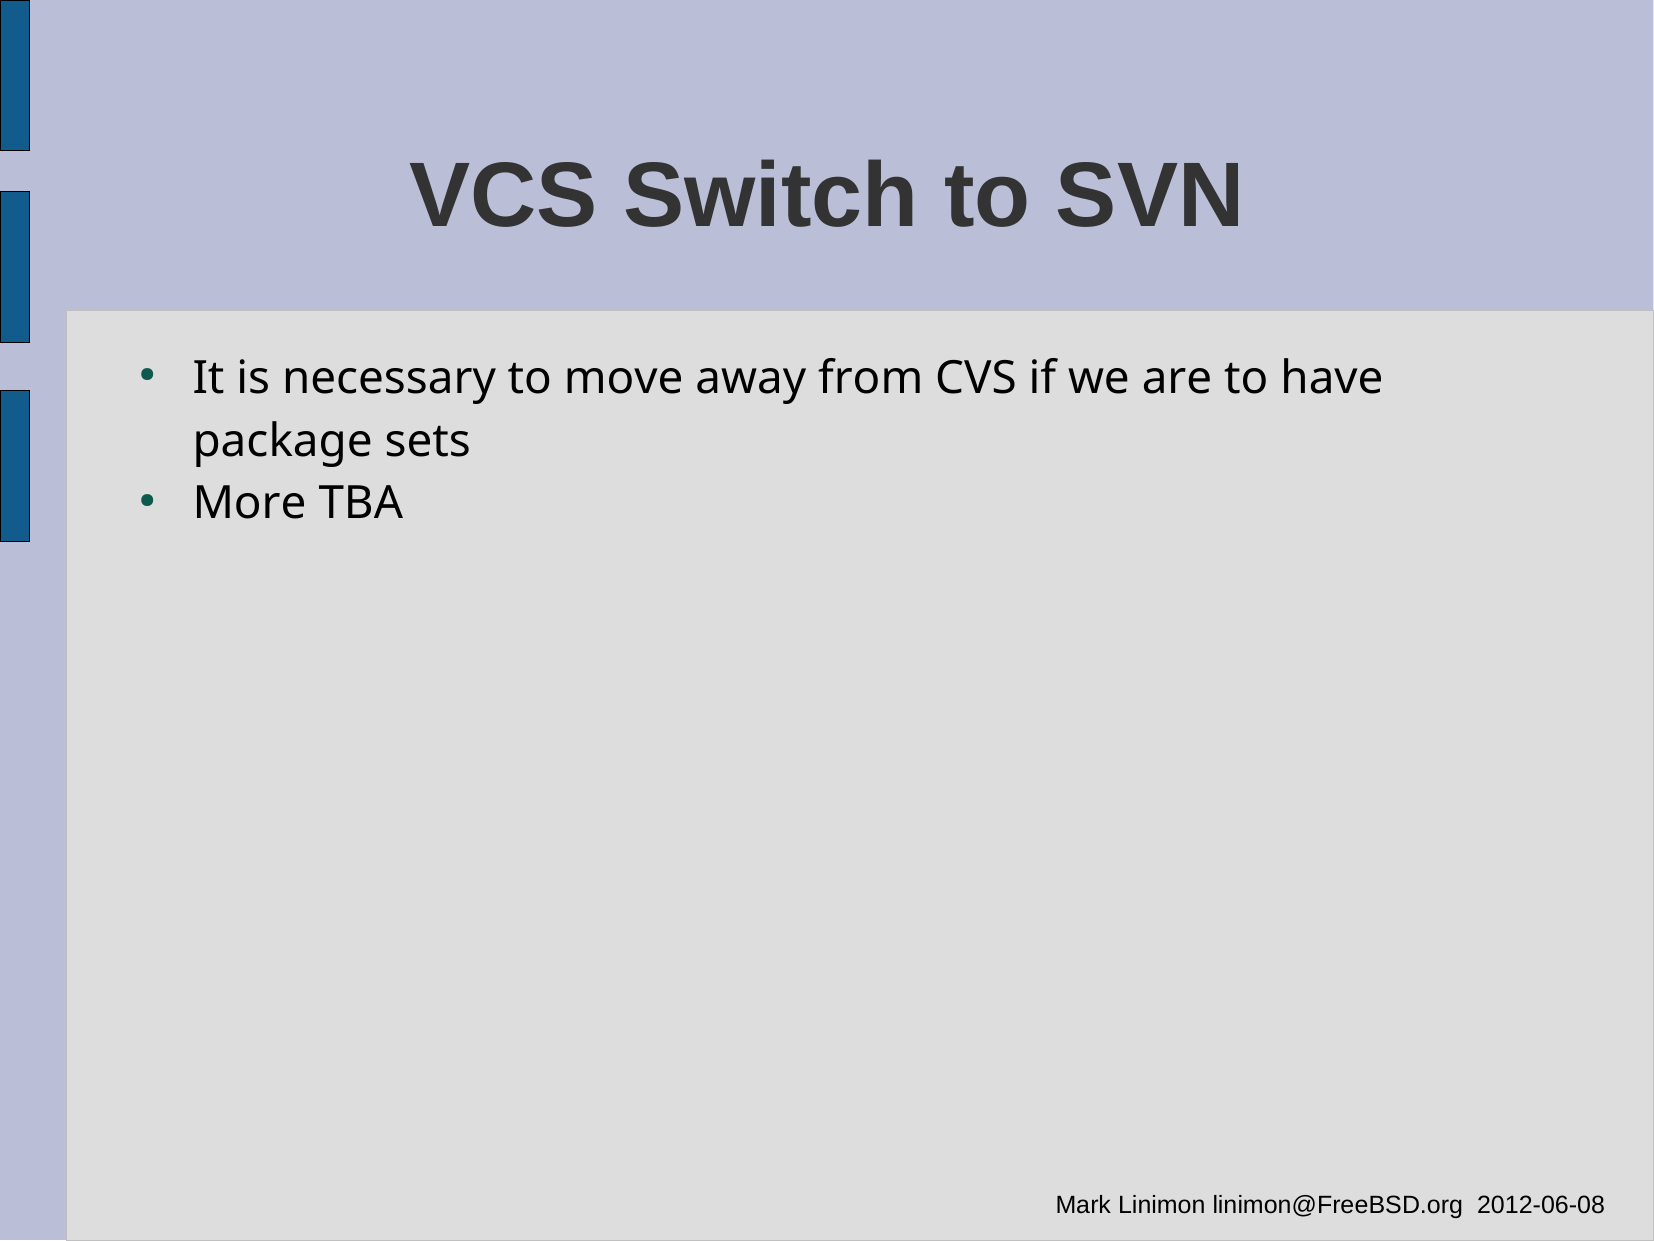

# VCS Switch to SVN
It is necessary to move away from CVS if we are to have package sets
More TBA
Mark Linimon linimon@FreeBSD.org 2012-06-08